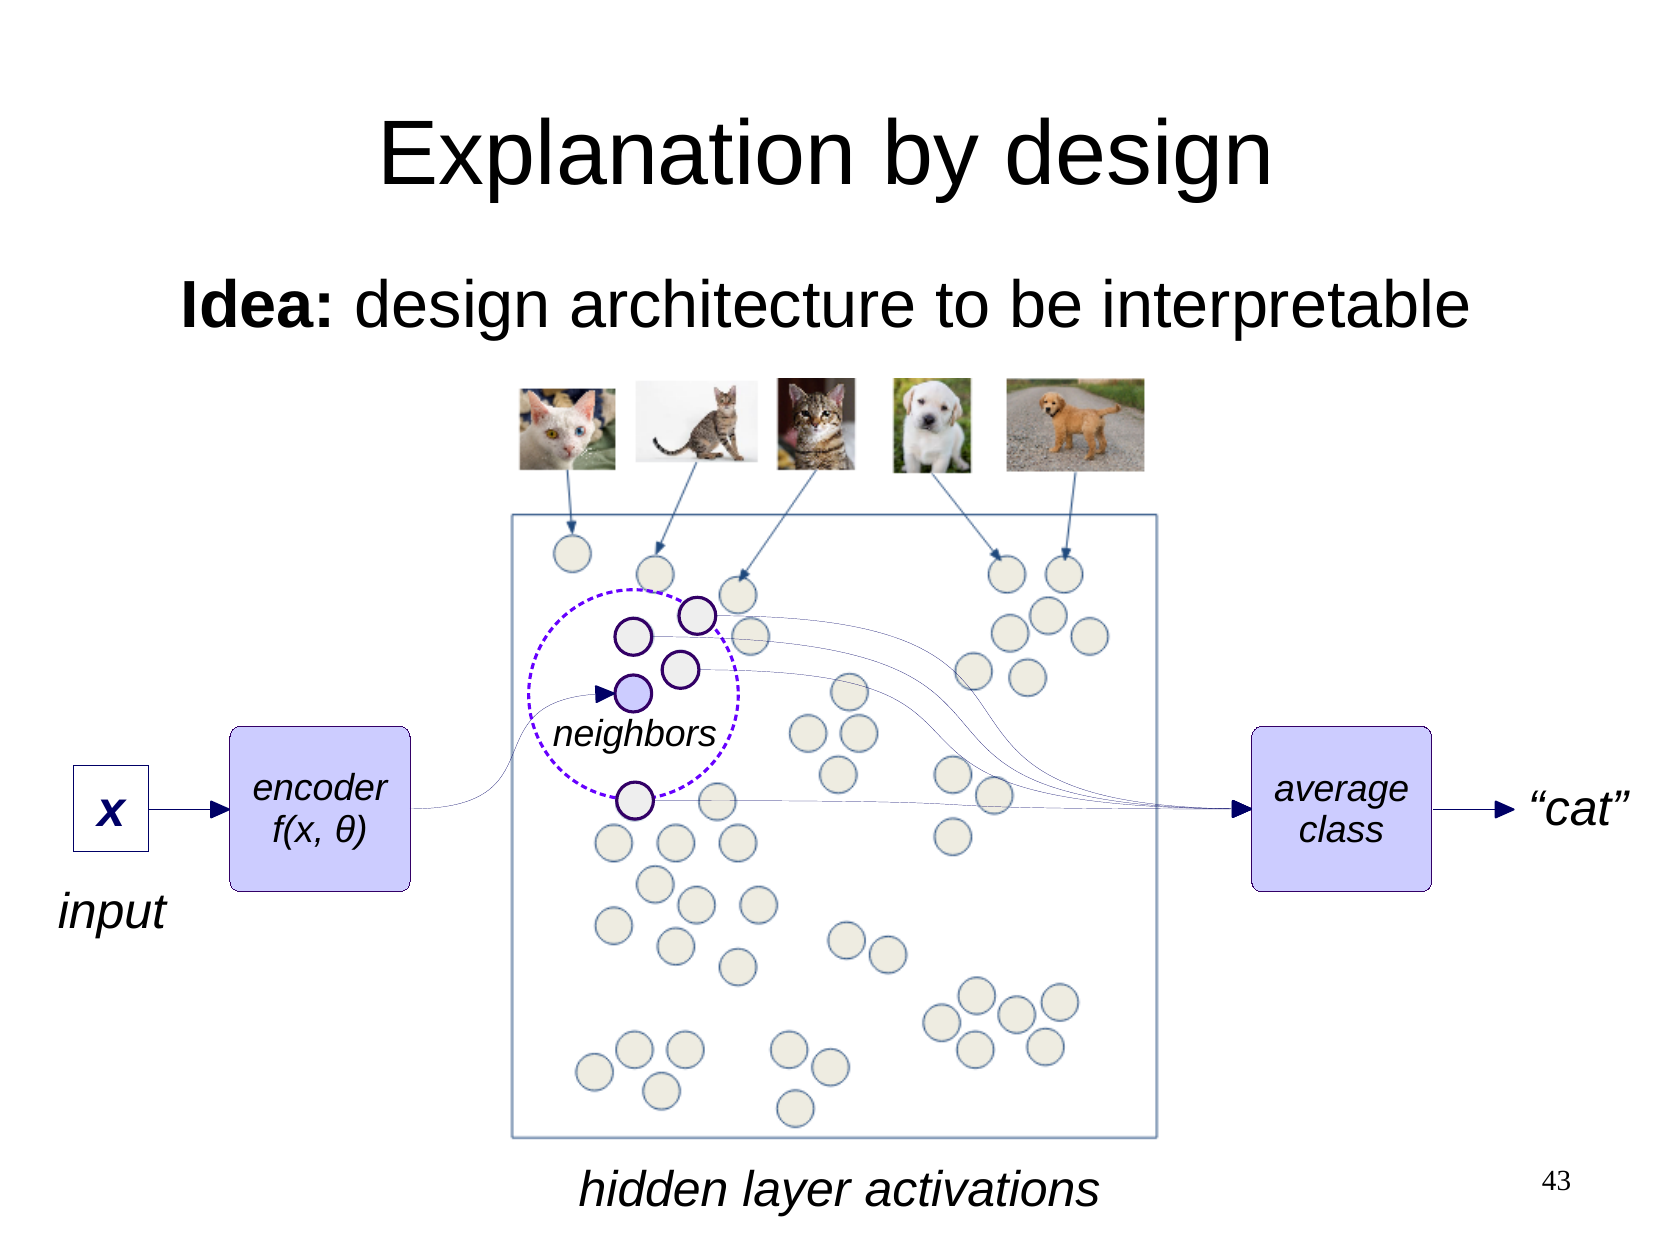

# Explanation by design
Idea: design architecture to be interpretable
neighbors
encoder
f(x, θ)
average
class
x
“cat”
input
hidden layer activations
43